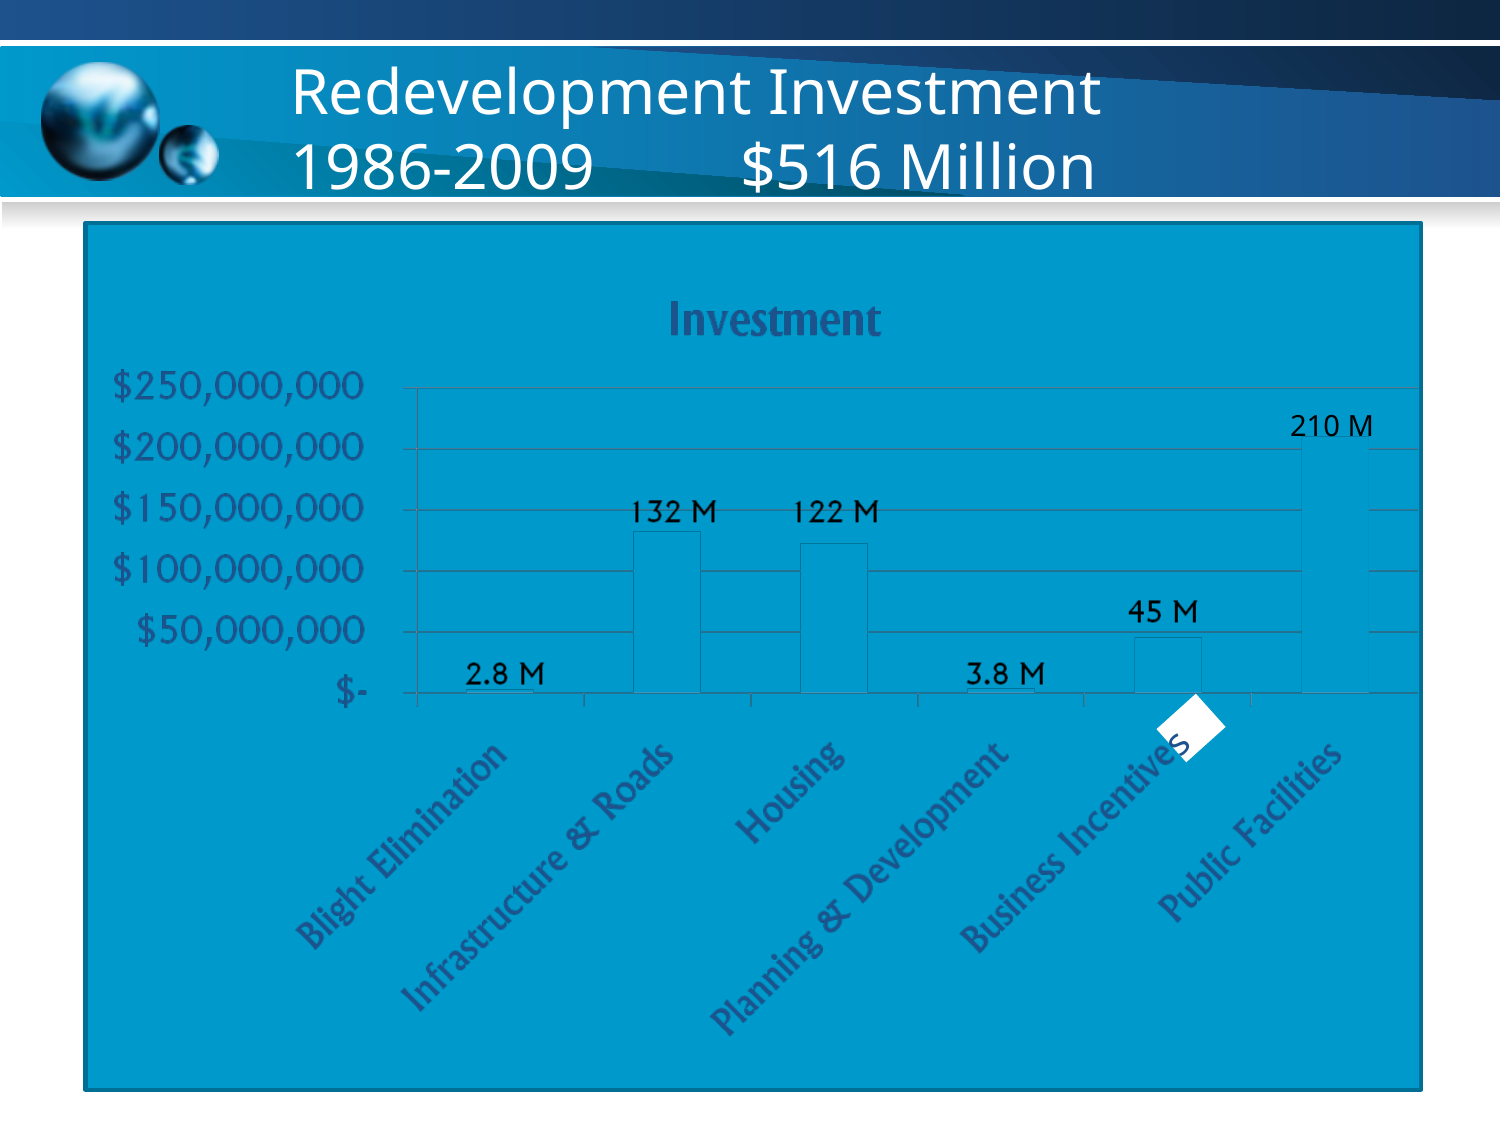

# Redevelopment Investment 1986-2009		$516 Million
210 M
s